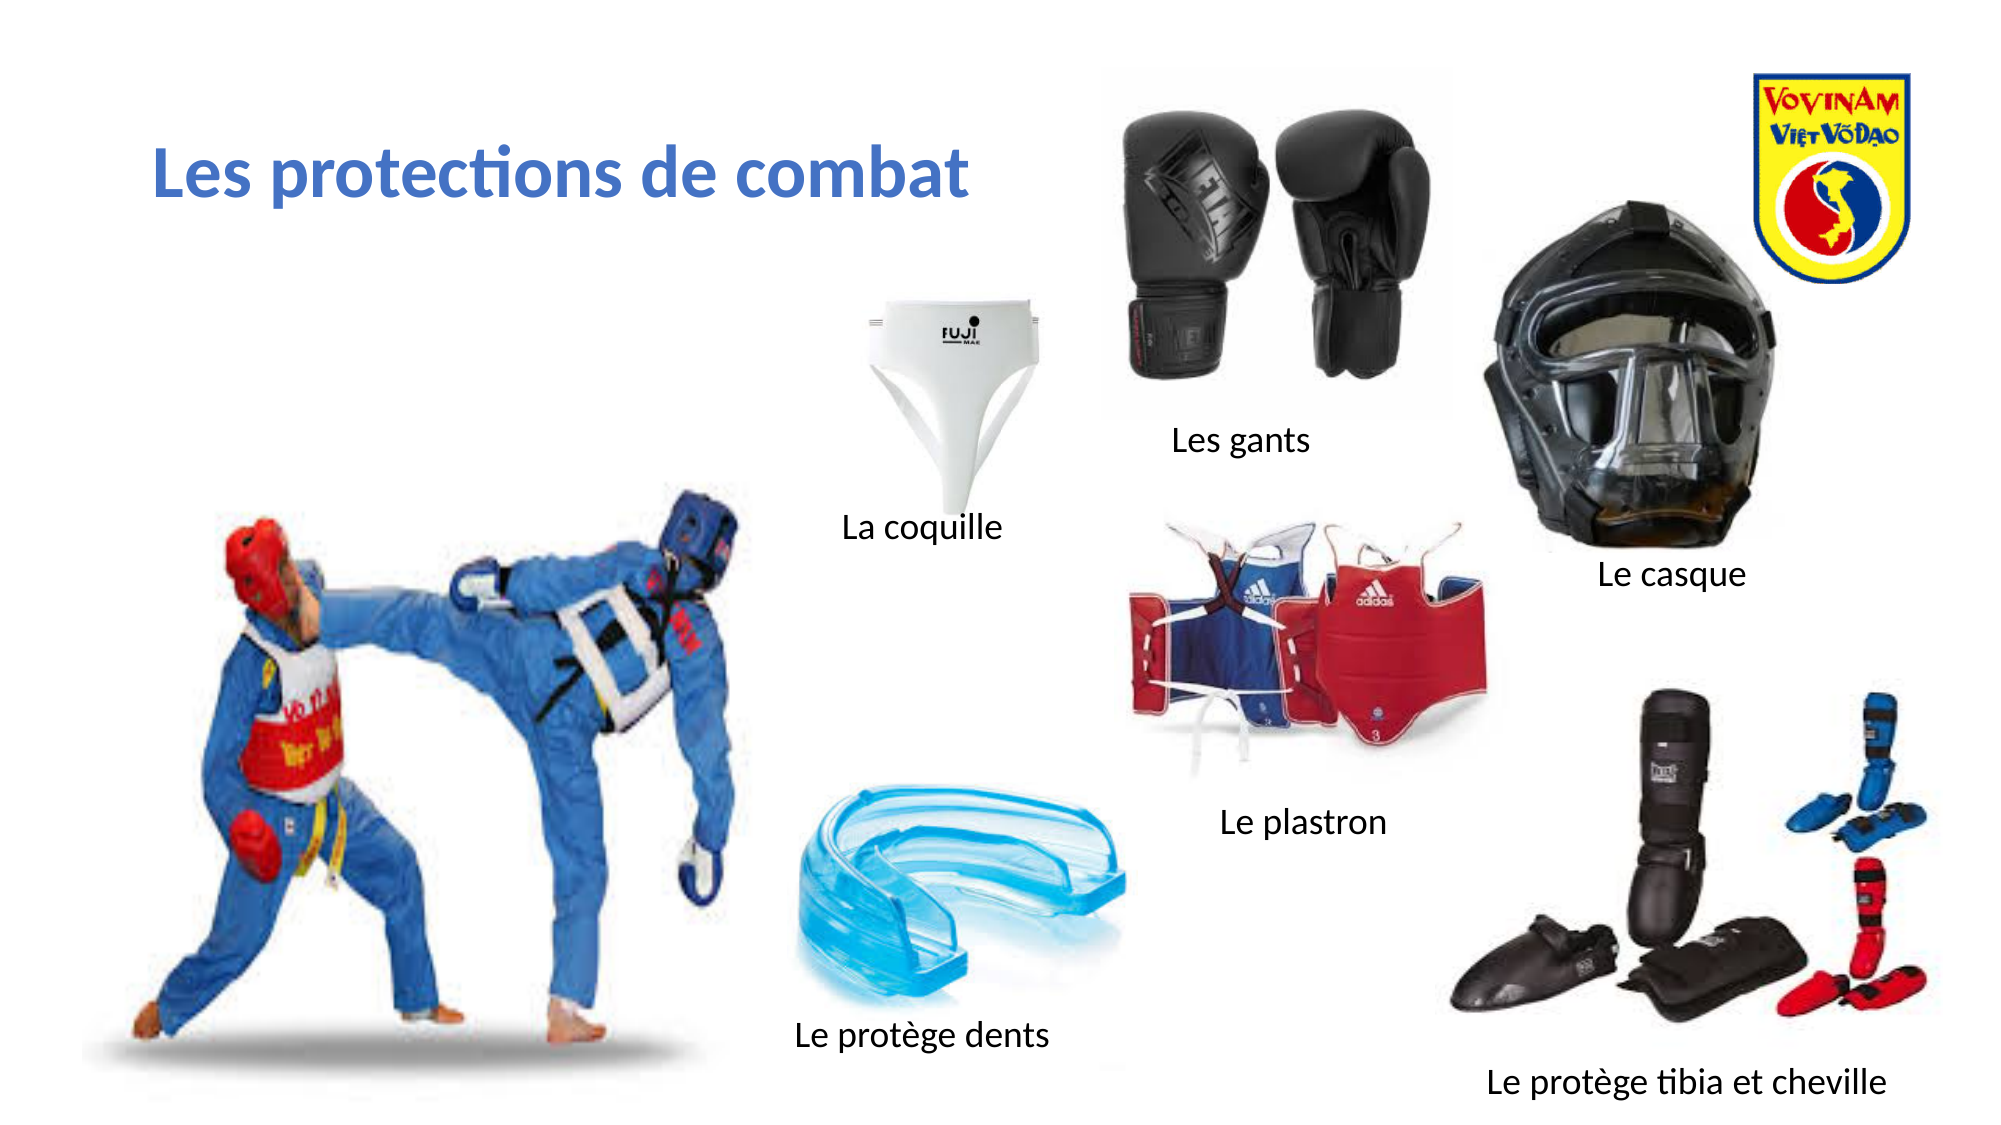

# Les protections de combat
Les gants
La coquille
Le casque
Le plastron
Le protège dents
Le protège tibia et cheville